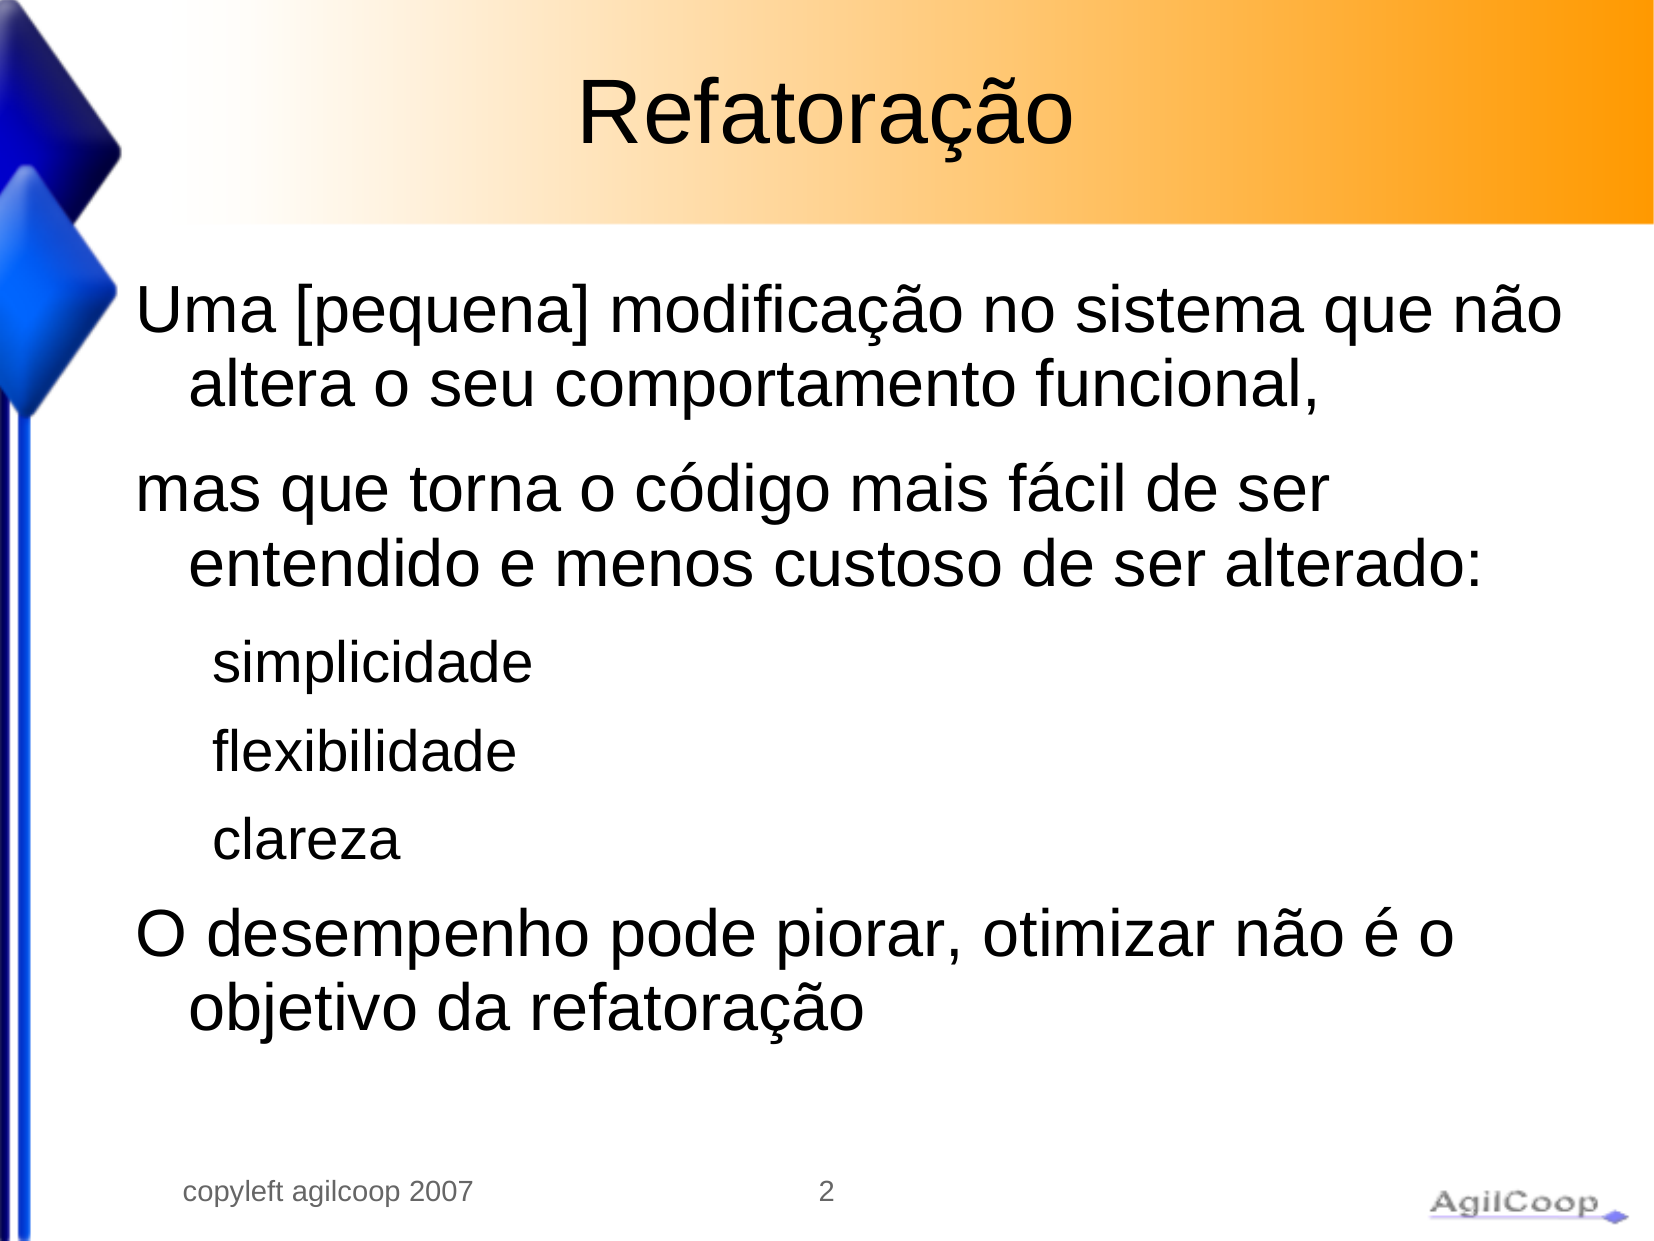

# Refatoração
Uma [pequena] modificação no sistema que não altera o seu comportamento funcional,
mas que torna o código mais fácil de ser entendido e menos custoso de ser alterado:
simplicidade
flexibilidade
clareza
O desempenho pode piorar, otimizar não é o objetivo da refatoração
copyleft agilcoop 2007
2